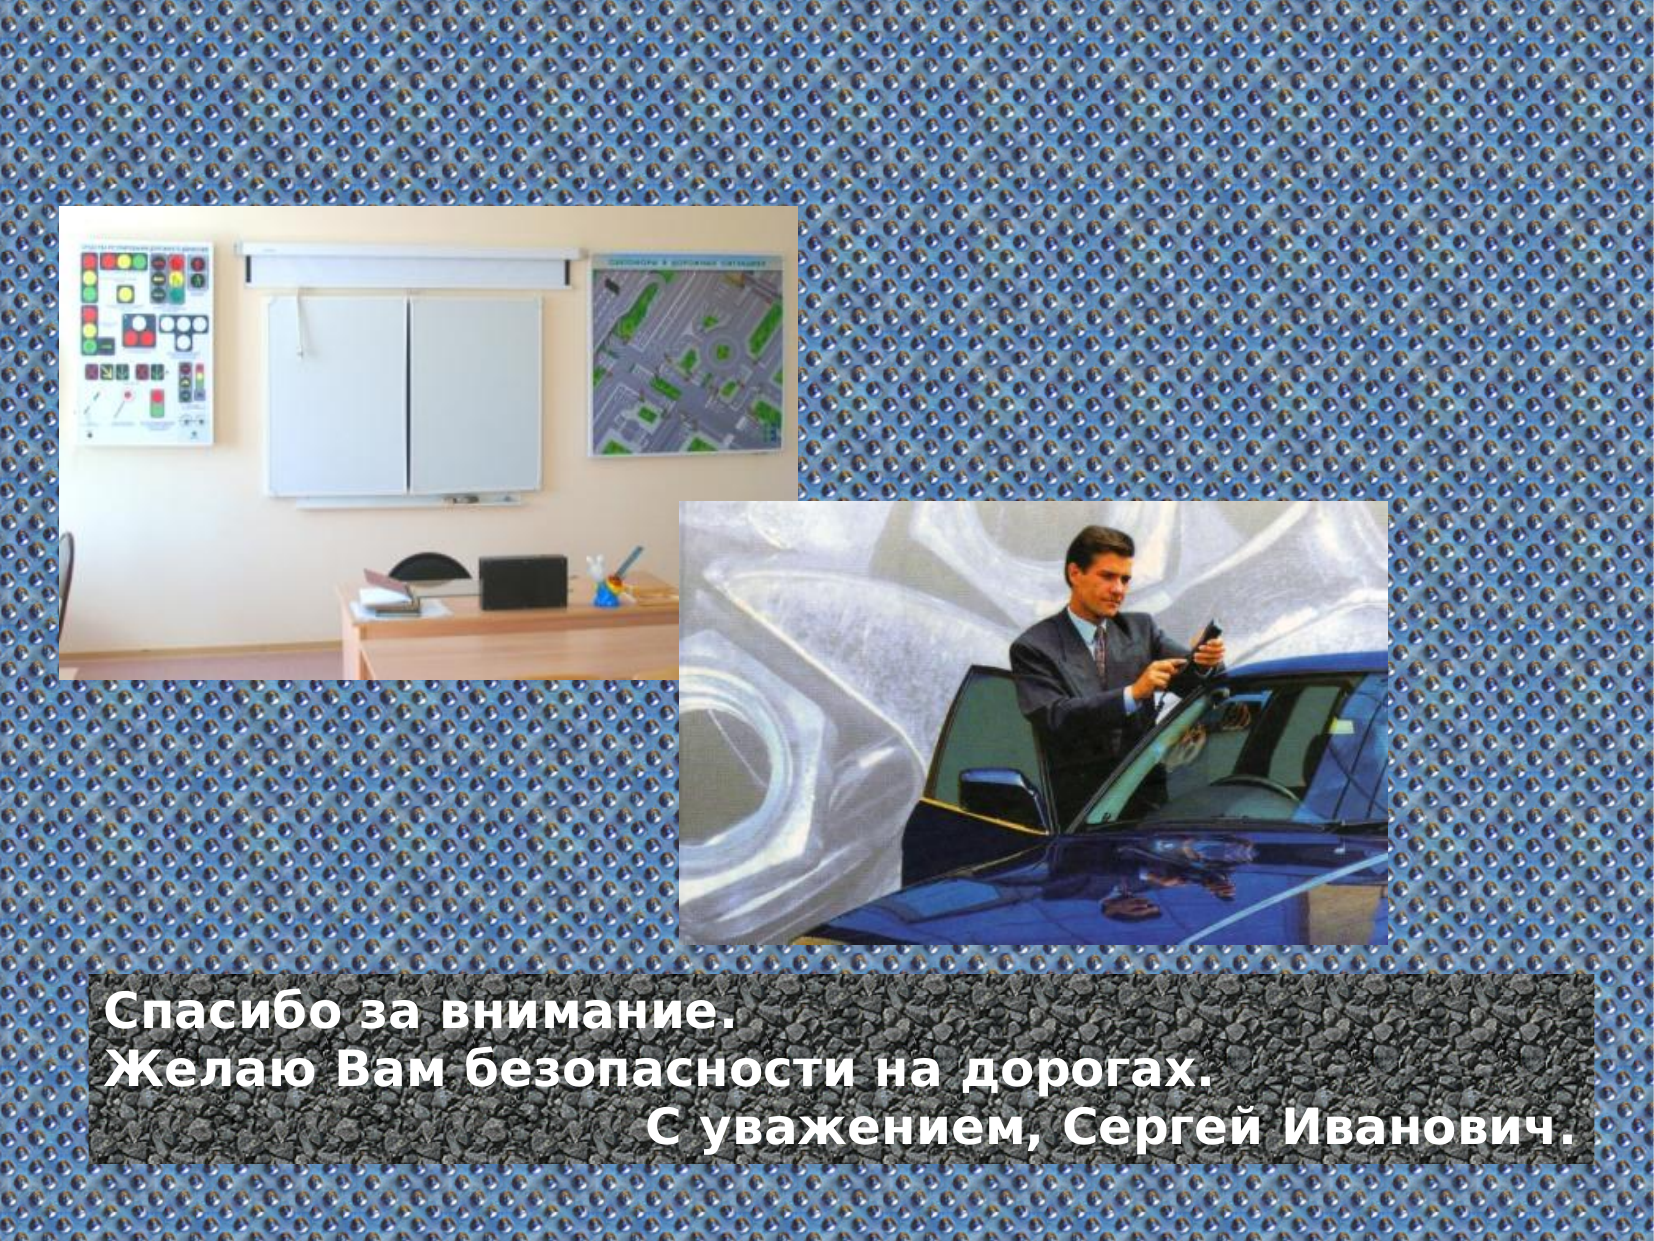

Спасибо за внимание.
Желаю Вам безопасности на дорогах.
 С уважением, Сергей Иванович.